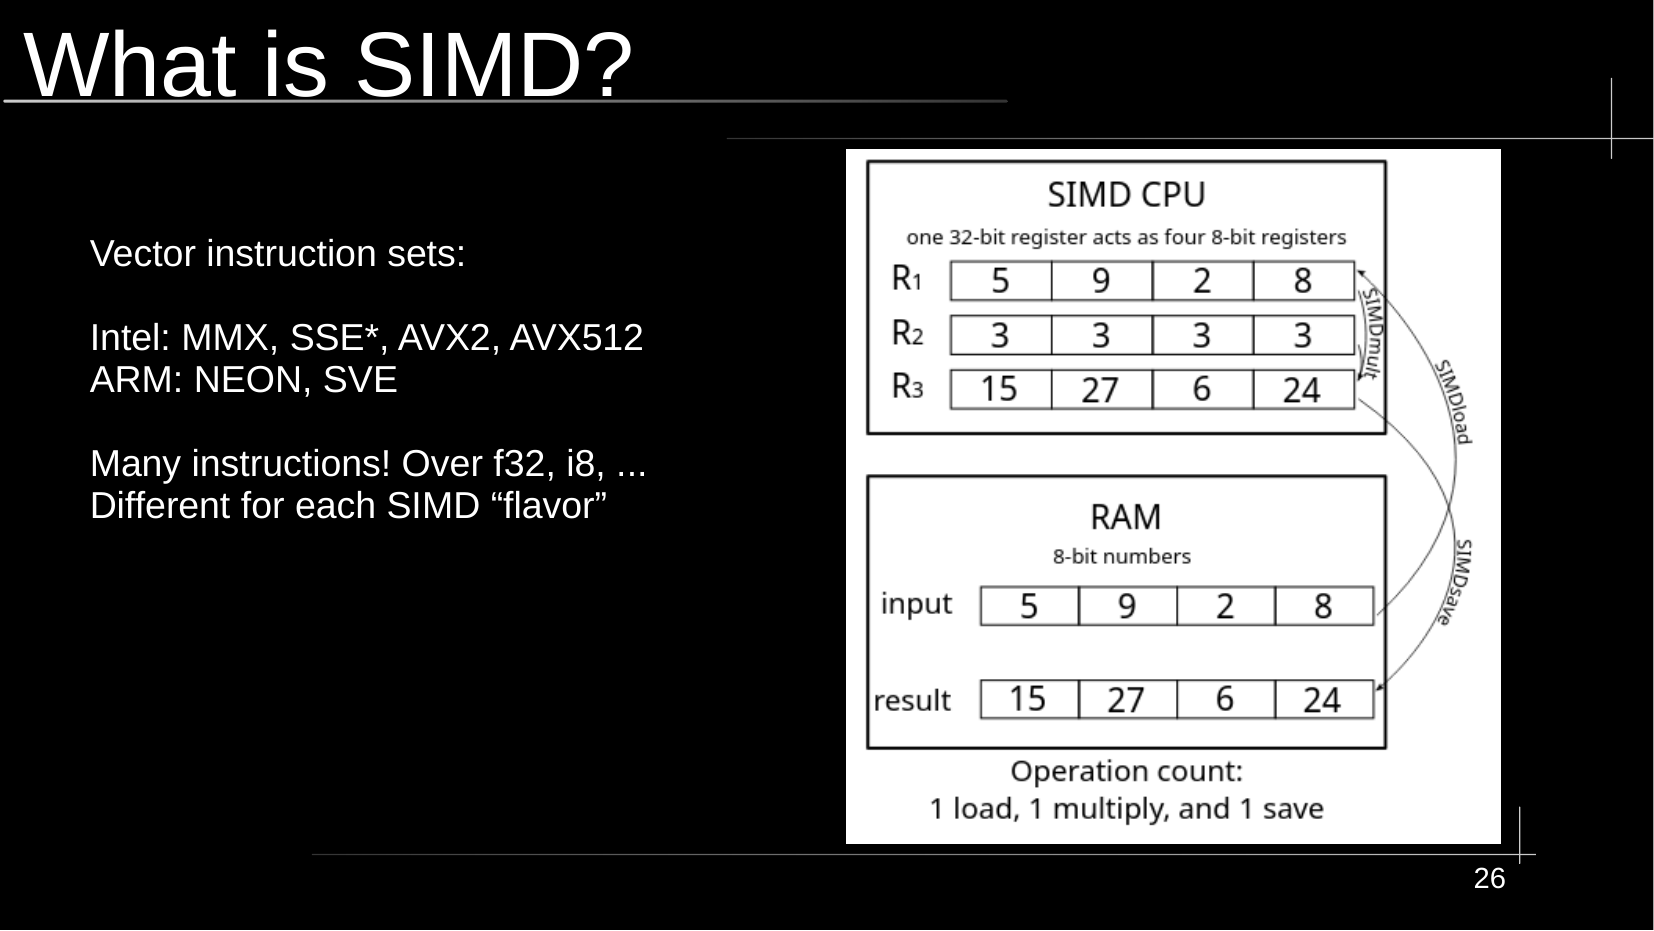

# What is SIMD?
Vector instruction sets:
Intel: MMX, SSE*, AVX2, AVX512
ARM: NEON, SVE
Many instructions! Over f32, i8, ...
Different for each SIMD “flavor”
26